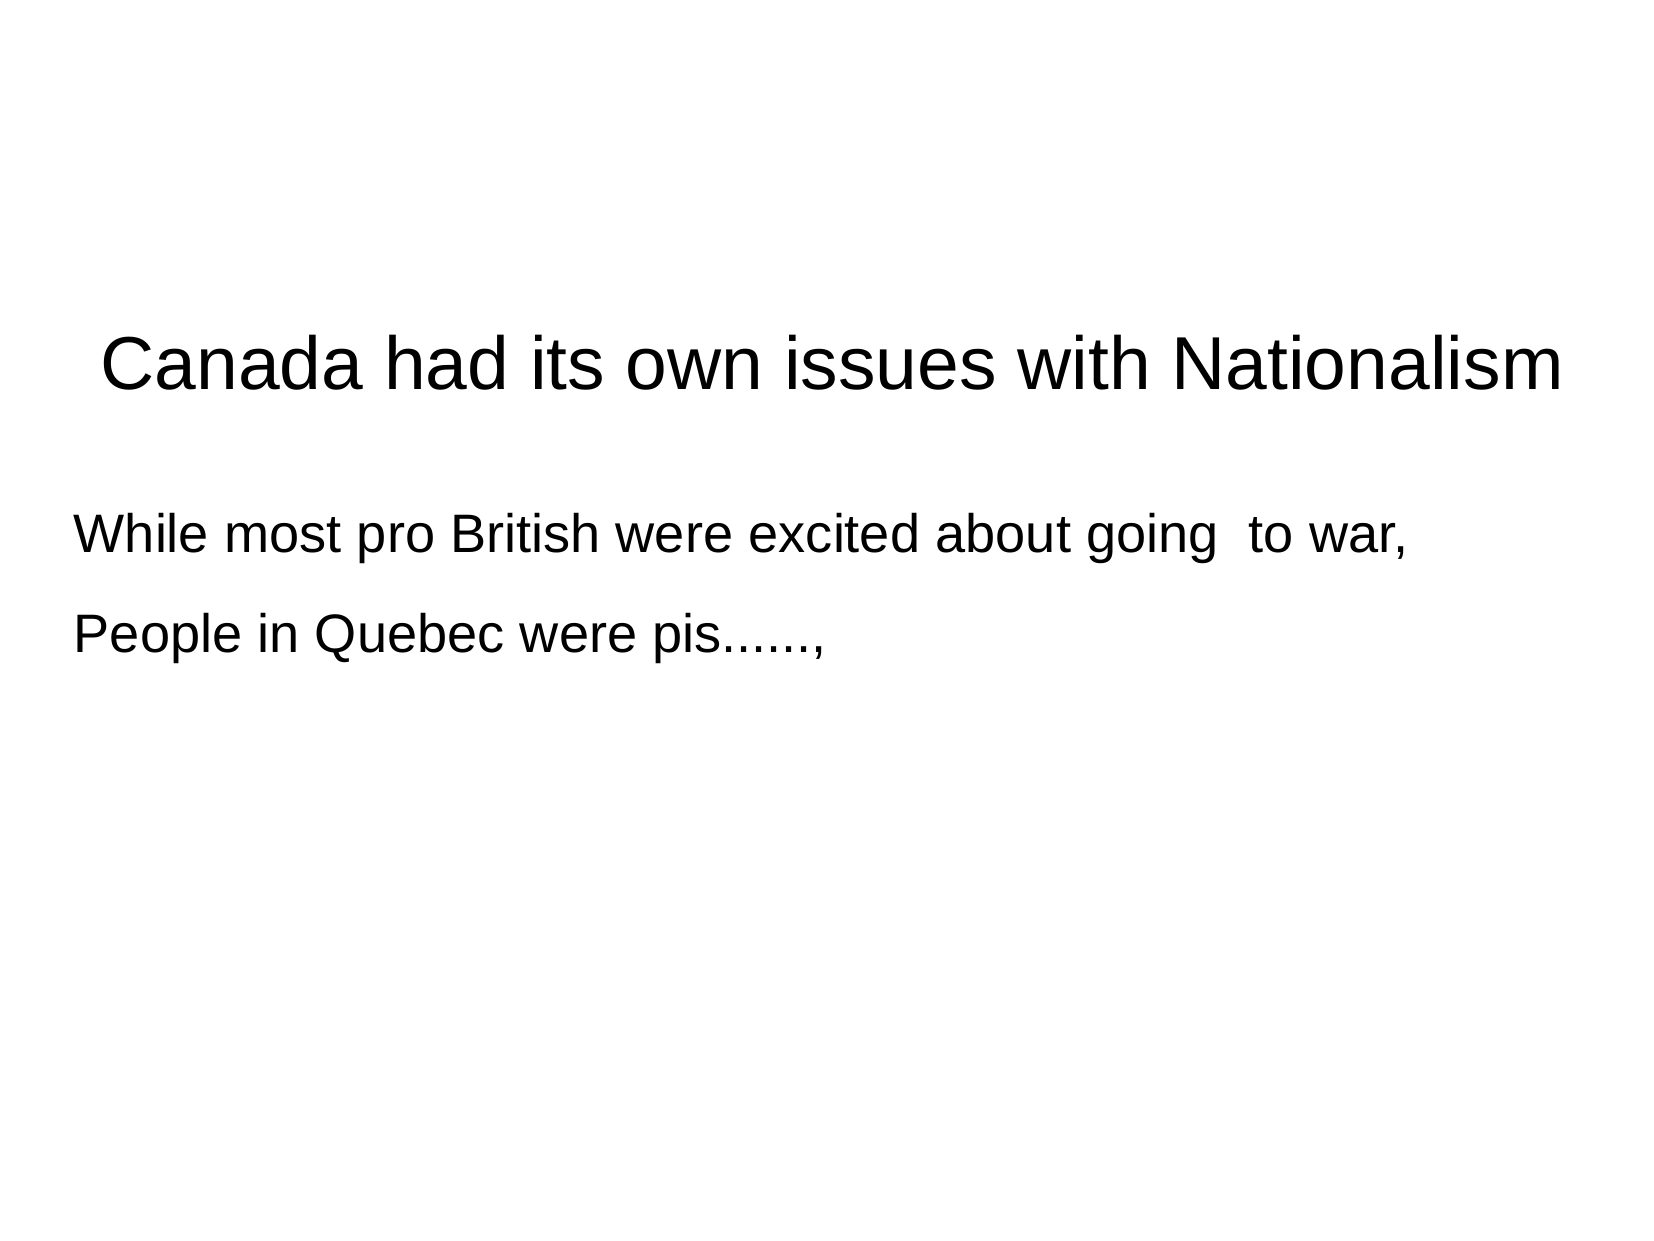

Canada had its own issues with Nationalism
While most pro British were excited about going to war,
People in Quebec were pis......,